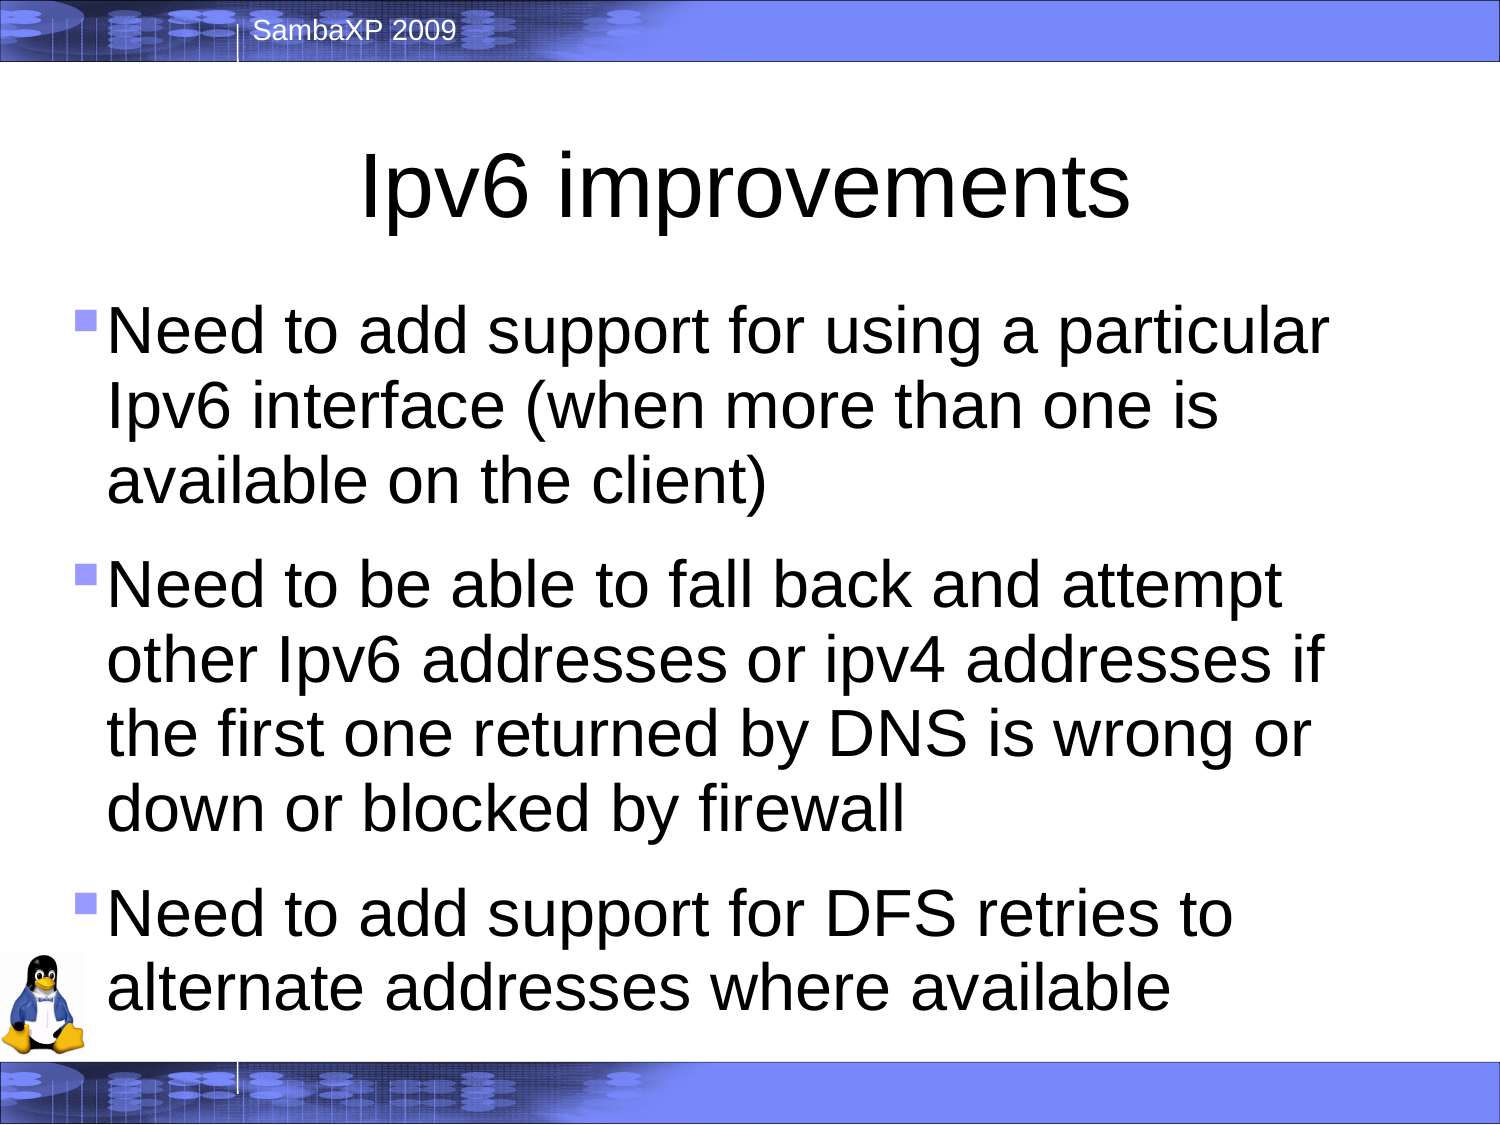

# Ipv6 improvements
Need to add support for using a particular Ipv6 interface (when more than one is available on the client)
Need to be able to fall back and attempt other Ipv6 addresses or ipv4 addresses if the first one returned by DNS is wrong or down or blocked by firewall
Need to add support for DFS retries to alternate addresses where available